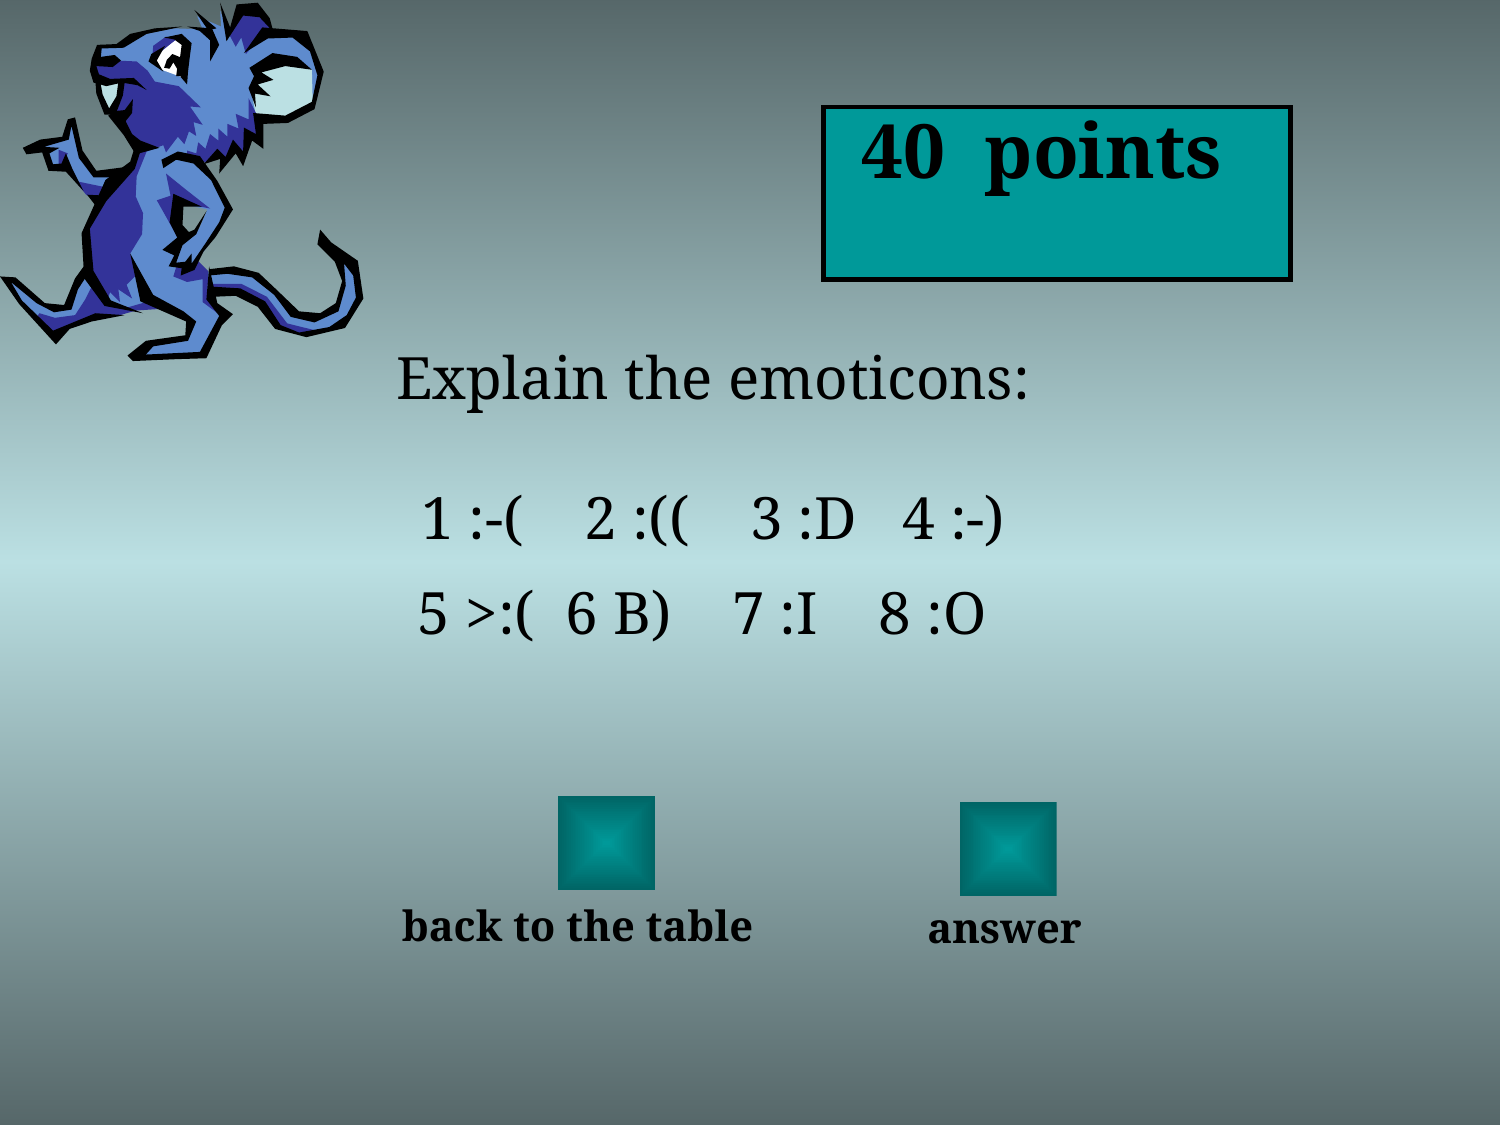

40 points
# Explain the emoticons: 1 :-( 2 :(( 3 :D 4 :-) 5 >:( 6 B) 7 :I 8 :O
back to the table
answer